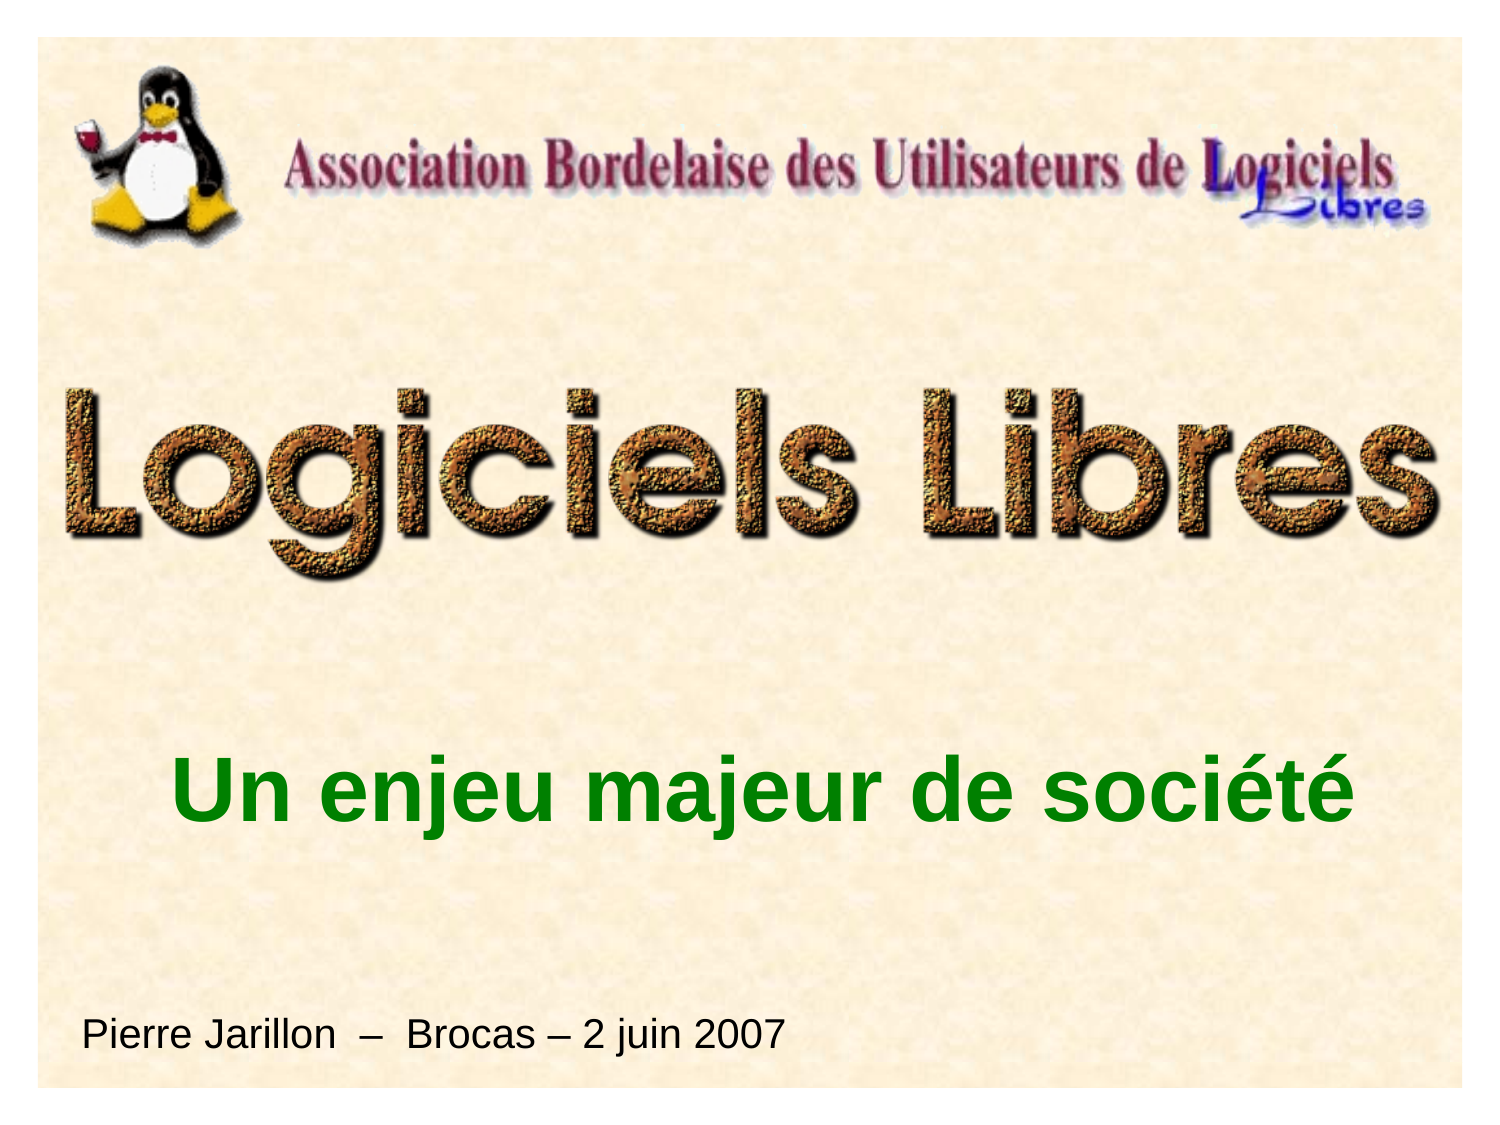

Un enjeu majeur de société
 Pierre Jarillon – Brocas – 2 juin 2007